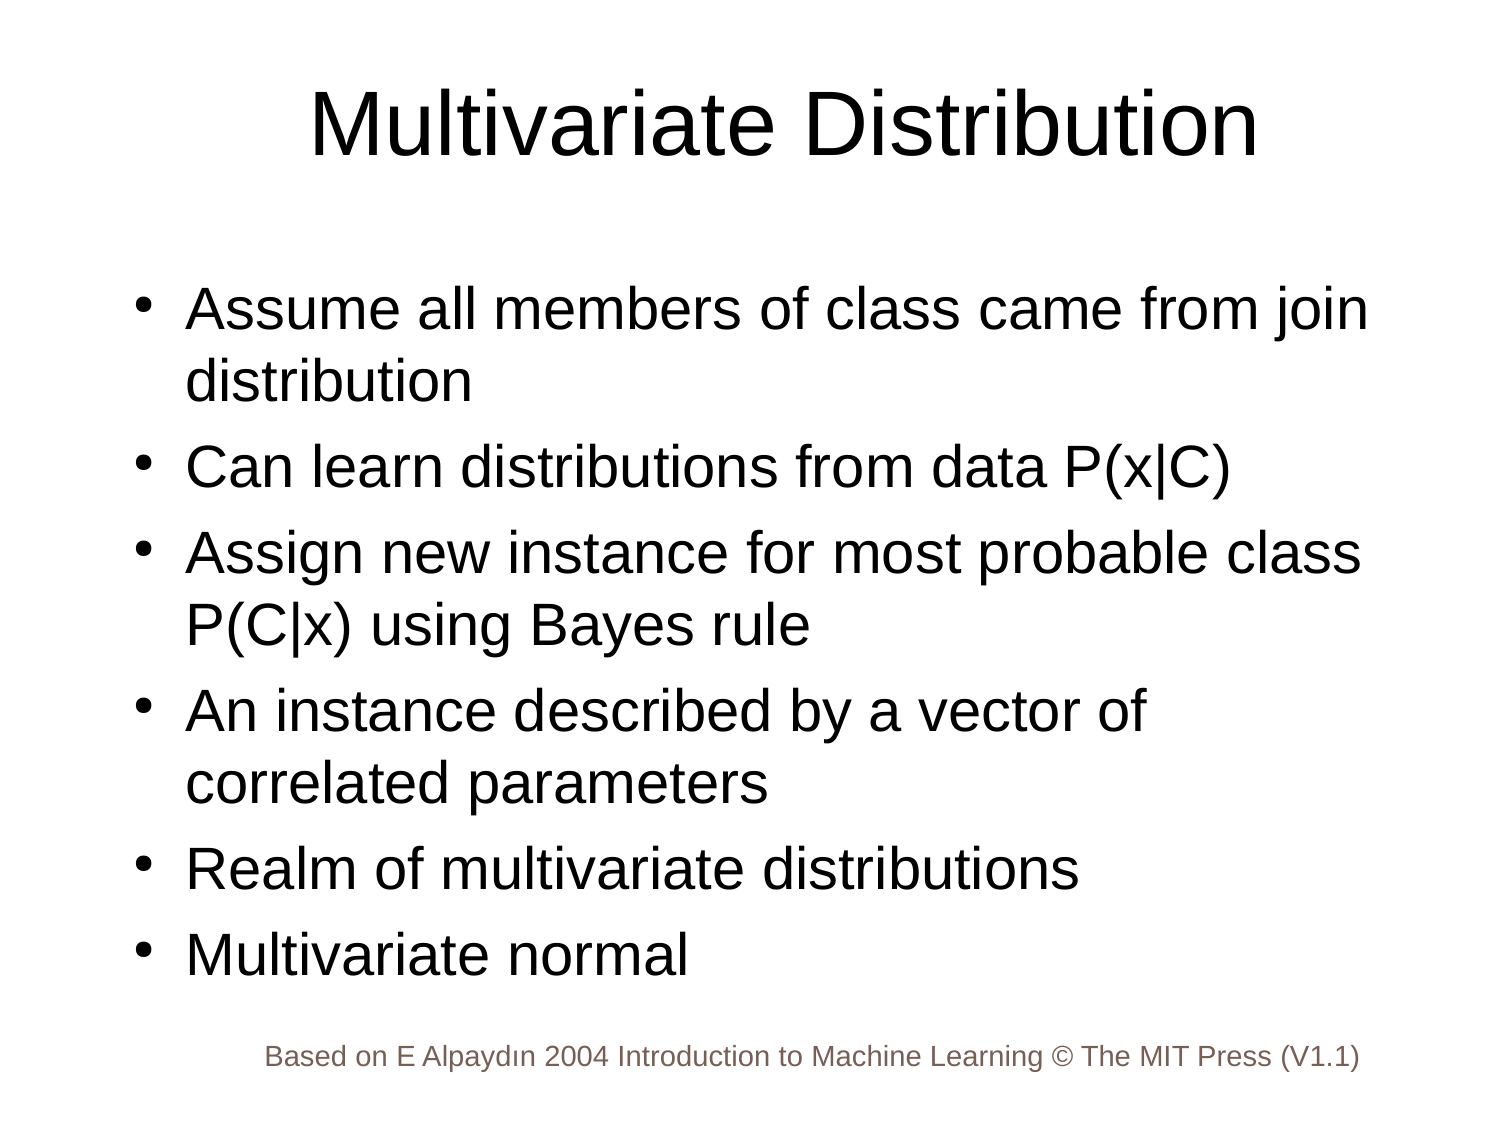

# Multivariate Distribution
Assume all members of class came from join distribution
Can learn distributions from data P(x|C)
Assign new instance for most probable class P(C|x) using Bayes rule
An instance described by a vector of correlated parameters
Realm of multivariate distributions
Multivariate normal
Based on E Alpaydın 2004 Introduction to Machine Learning © The MIT Press (V1.1)